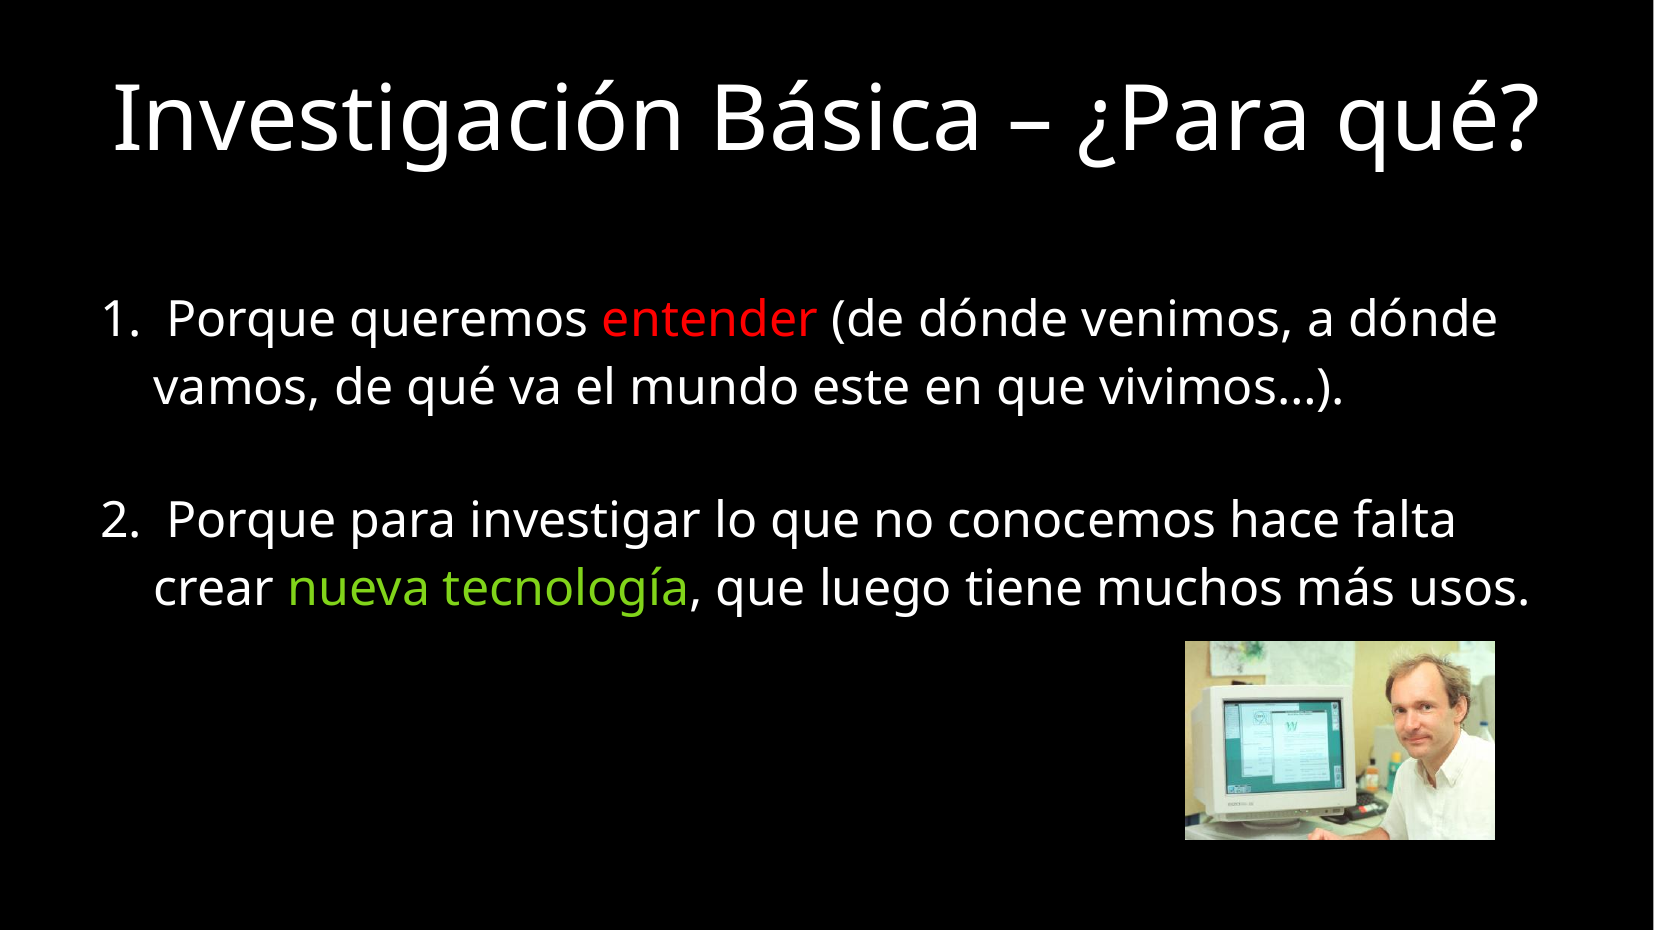

# Investigación Básica – ¿Para qué?
 Porque queremos entender (de dónde venimos, a dónde vamos, de qué va el mundo este en que vivimos…).
 Porque para investigar lo que no conocemos hace falta crear nueva tecnología, que luego tiene muchos más usos.